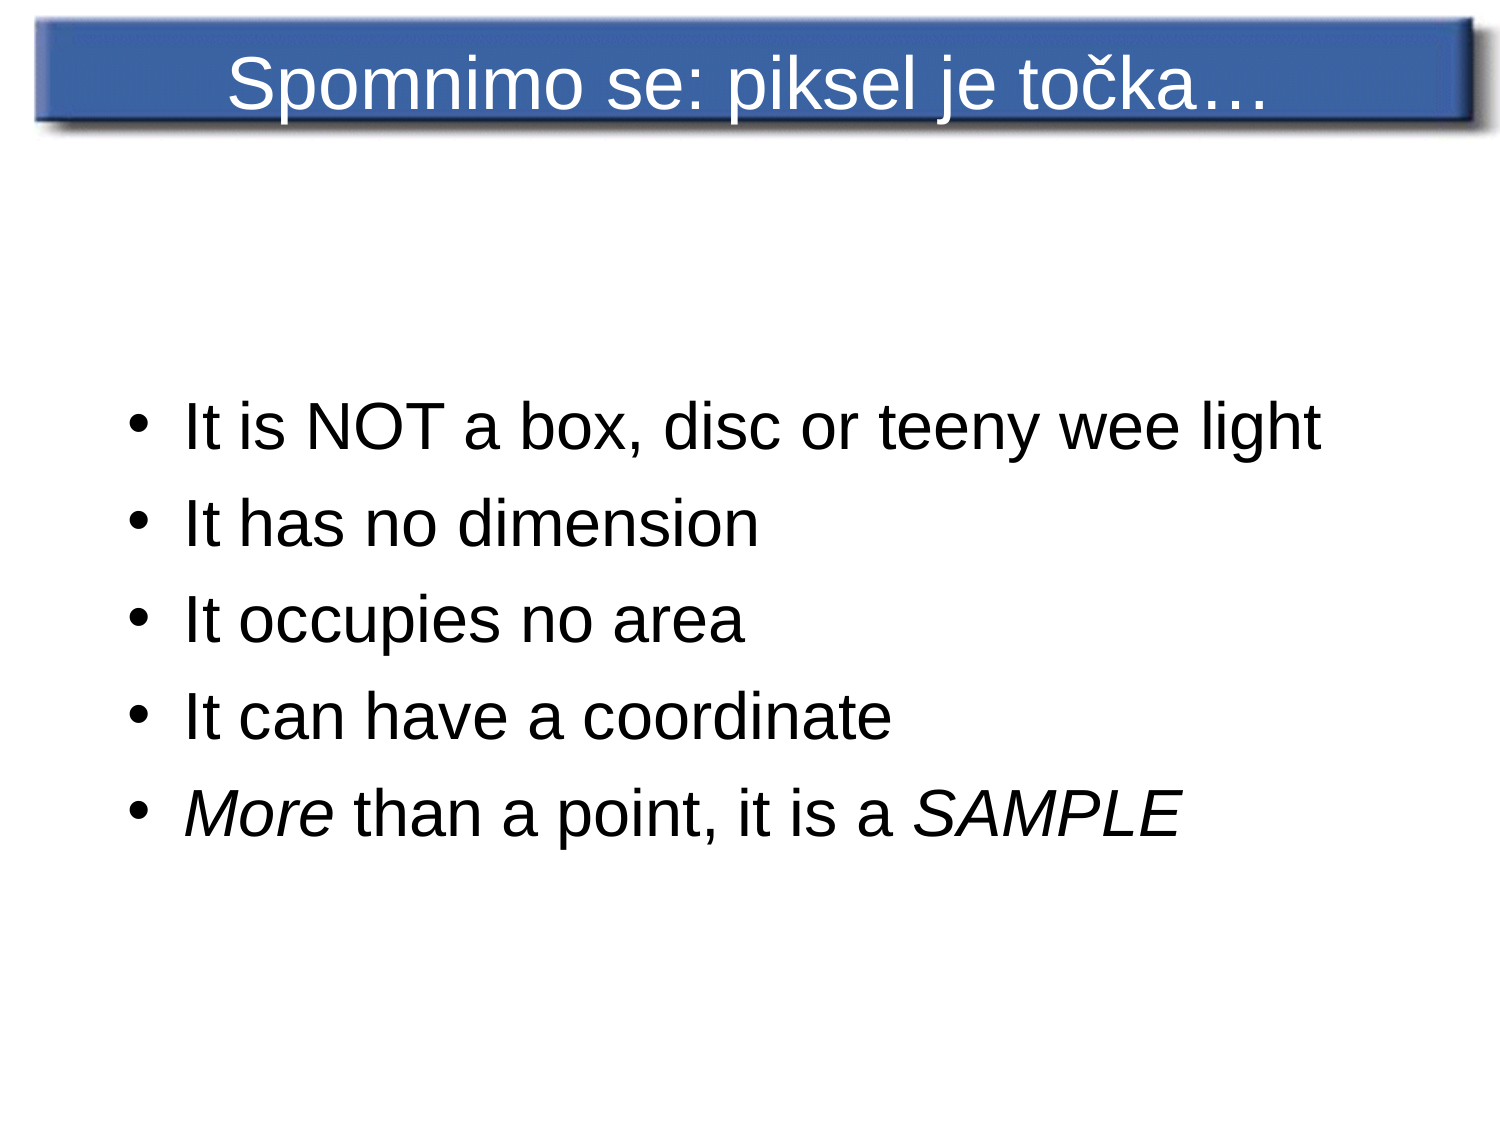

# Spomnimo se: piksel je točka…
It is NOT a box, disc or teeny wee light
It has no dimension
It occupies no area
It can have a coordinate
More than a point, it is a SAMPLE